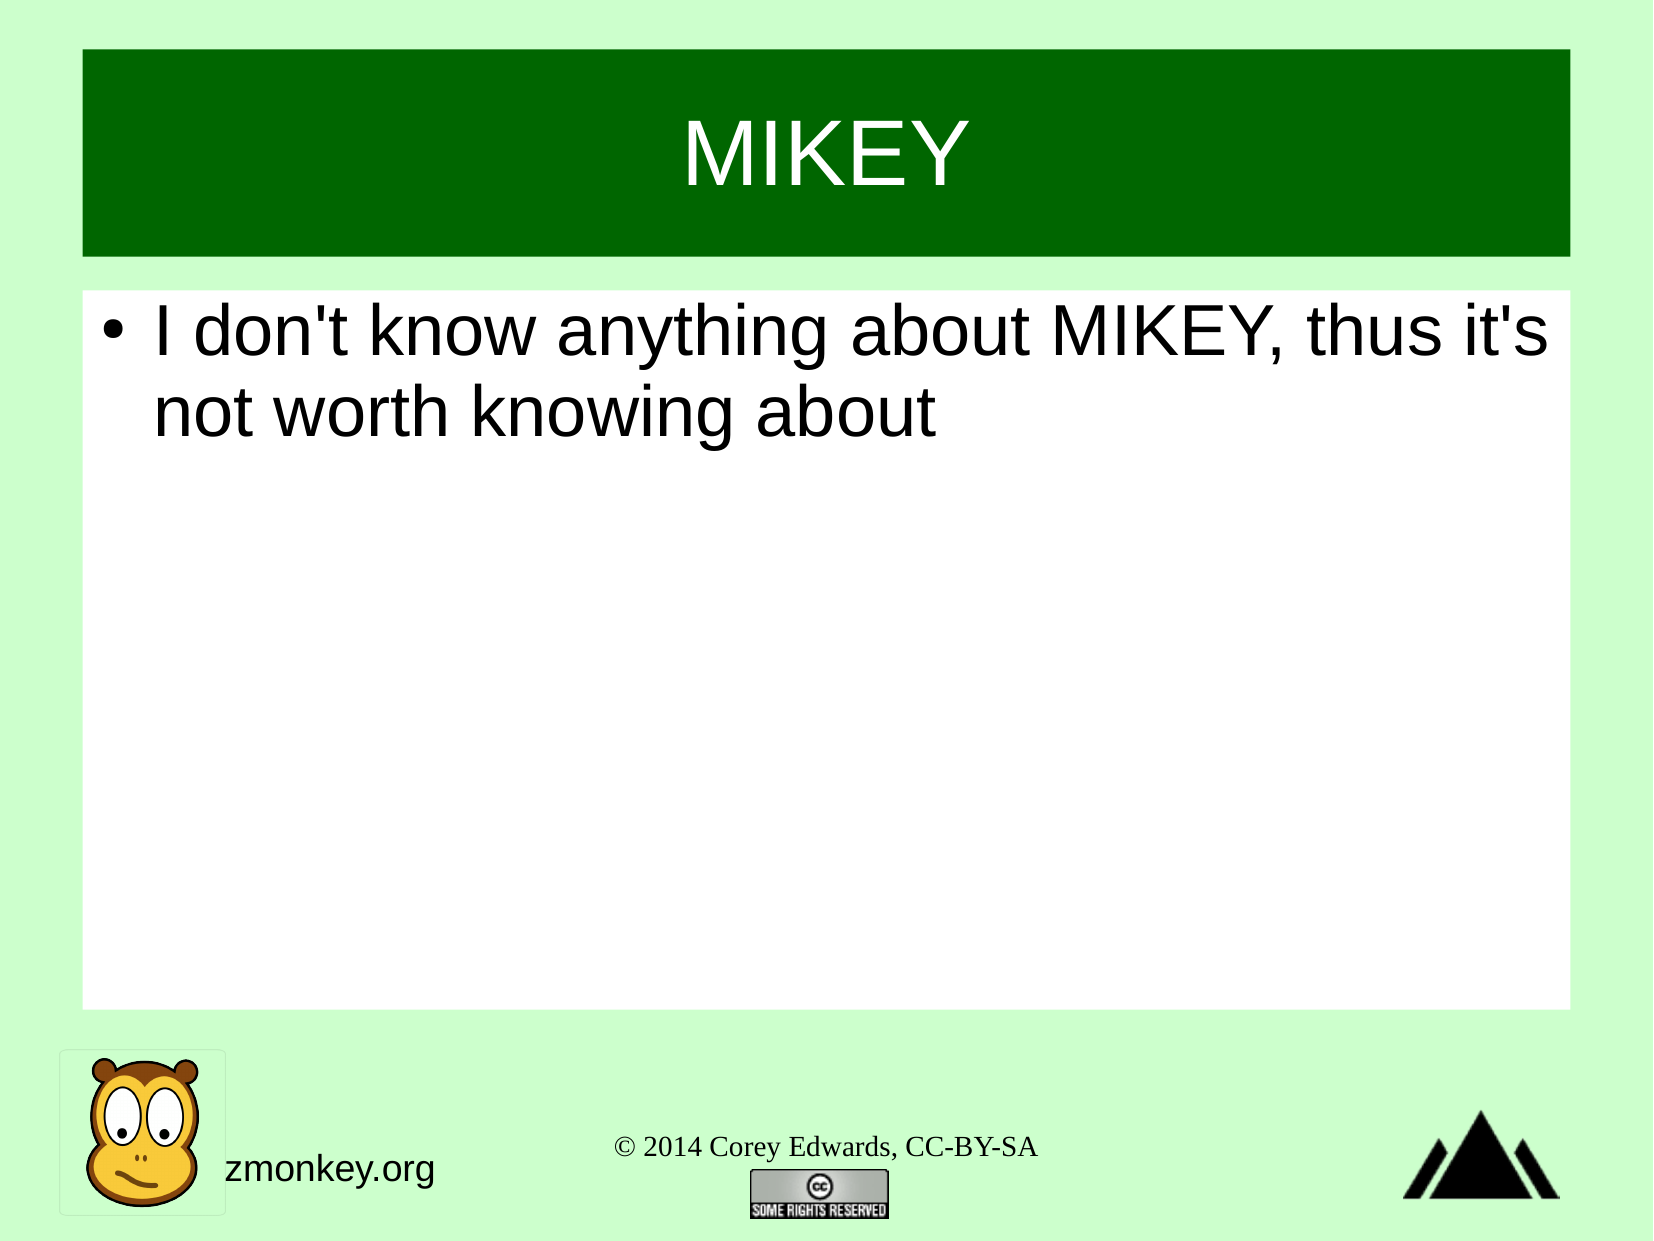

# MIKEY
I don't know anything about MIKEY, thus it's not worth knowing about